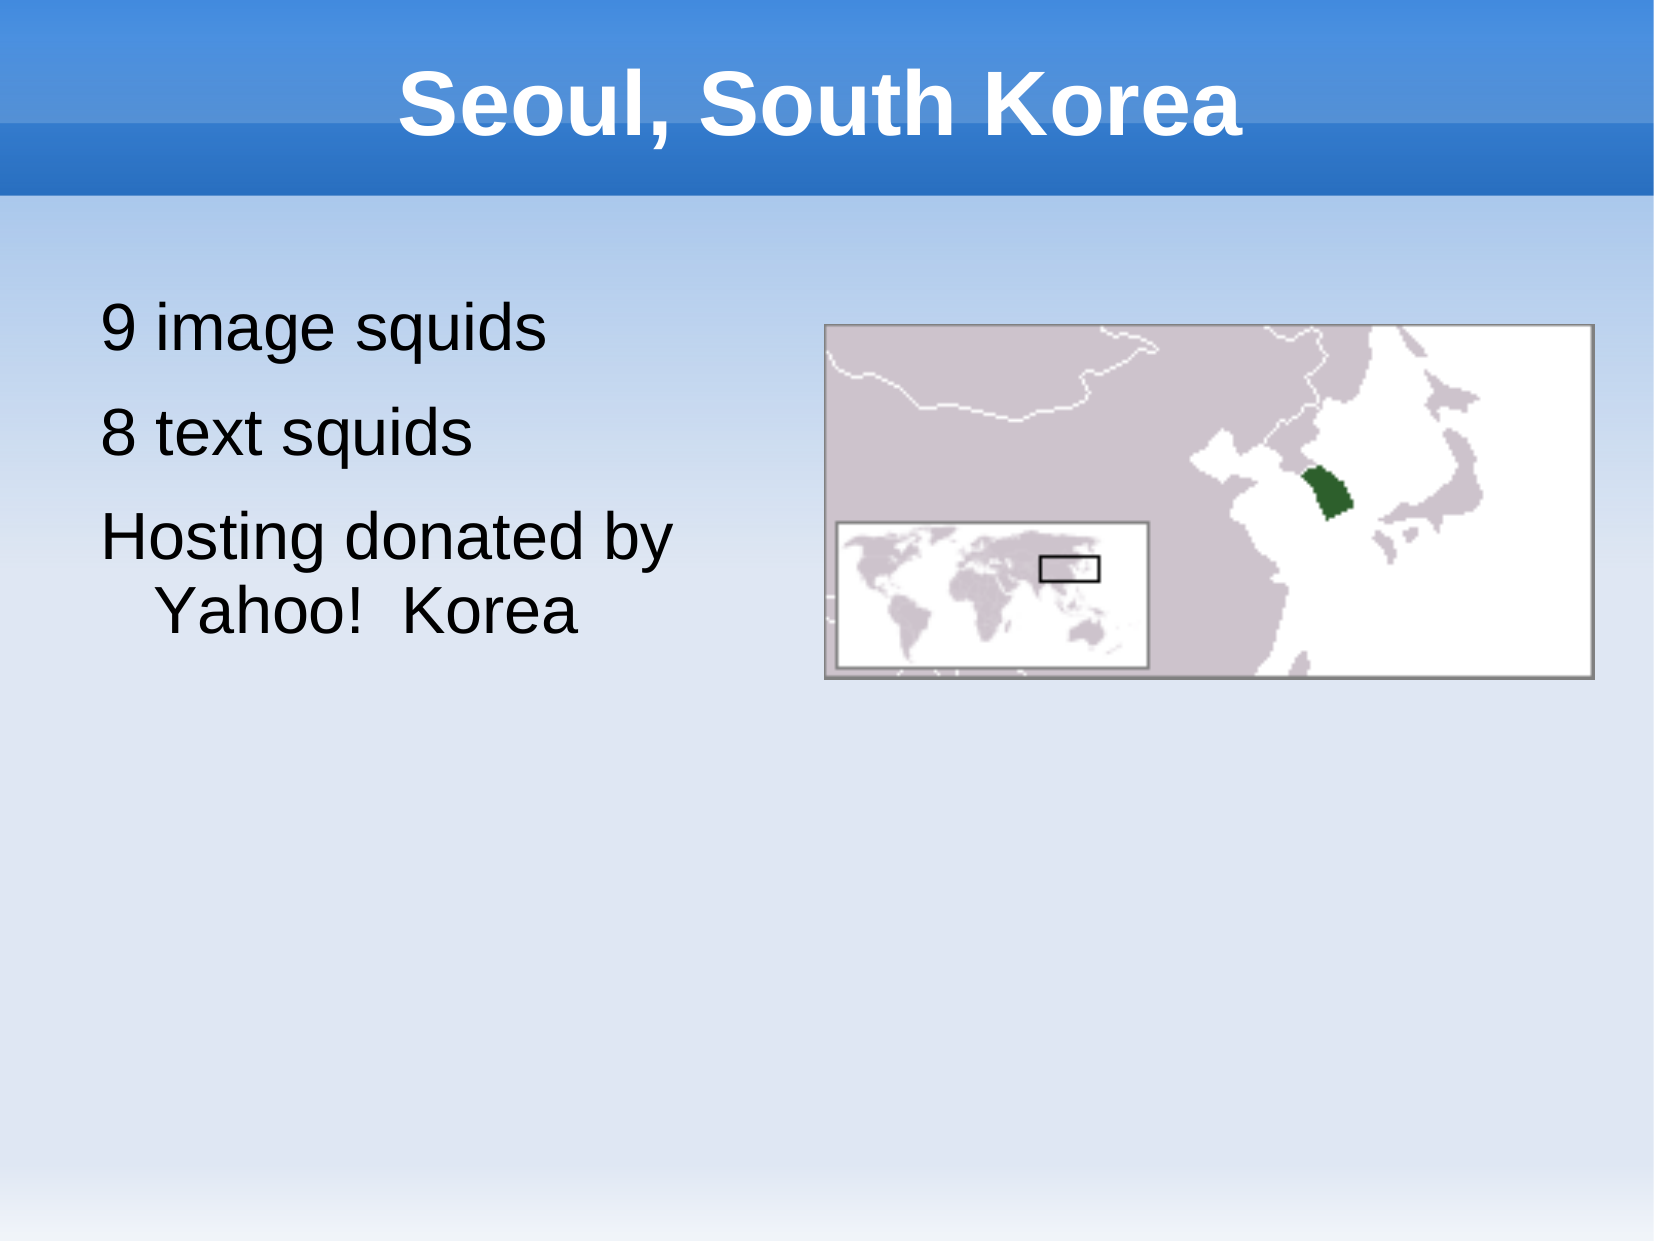

# Seoul, South Korea
9 image squids
8 text squids
Hosting donated by Yahoo! Korea